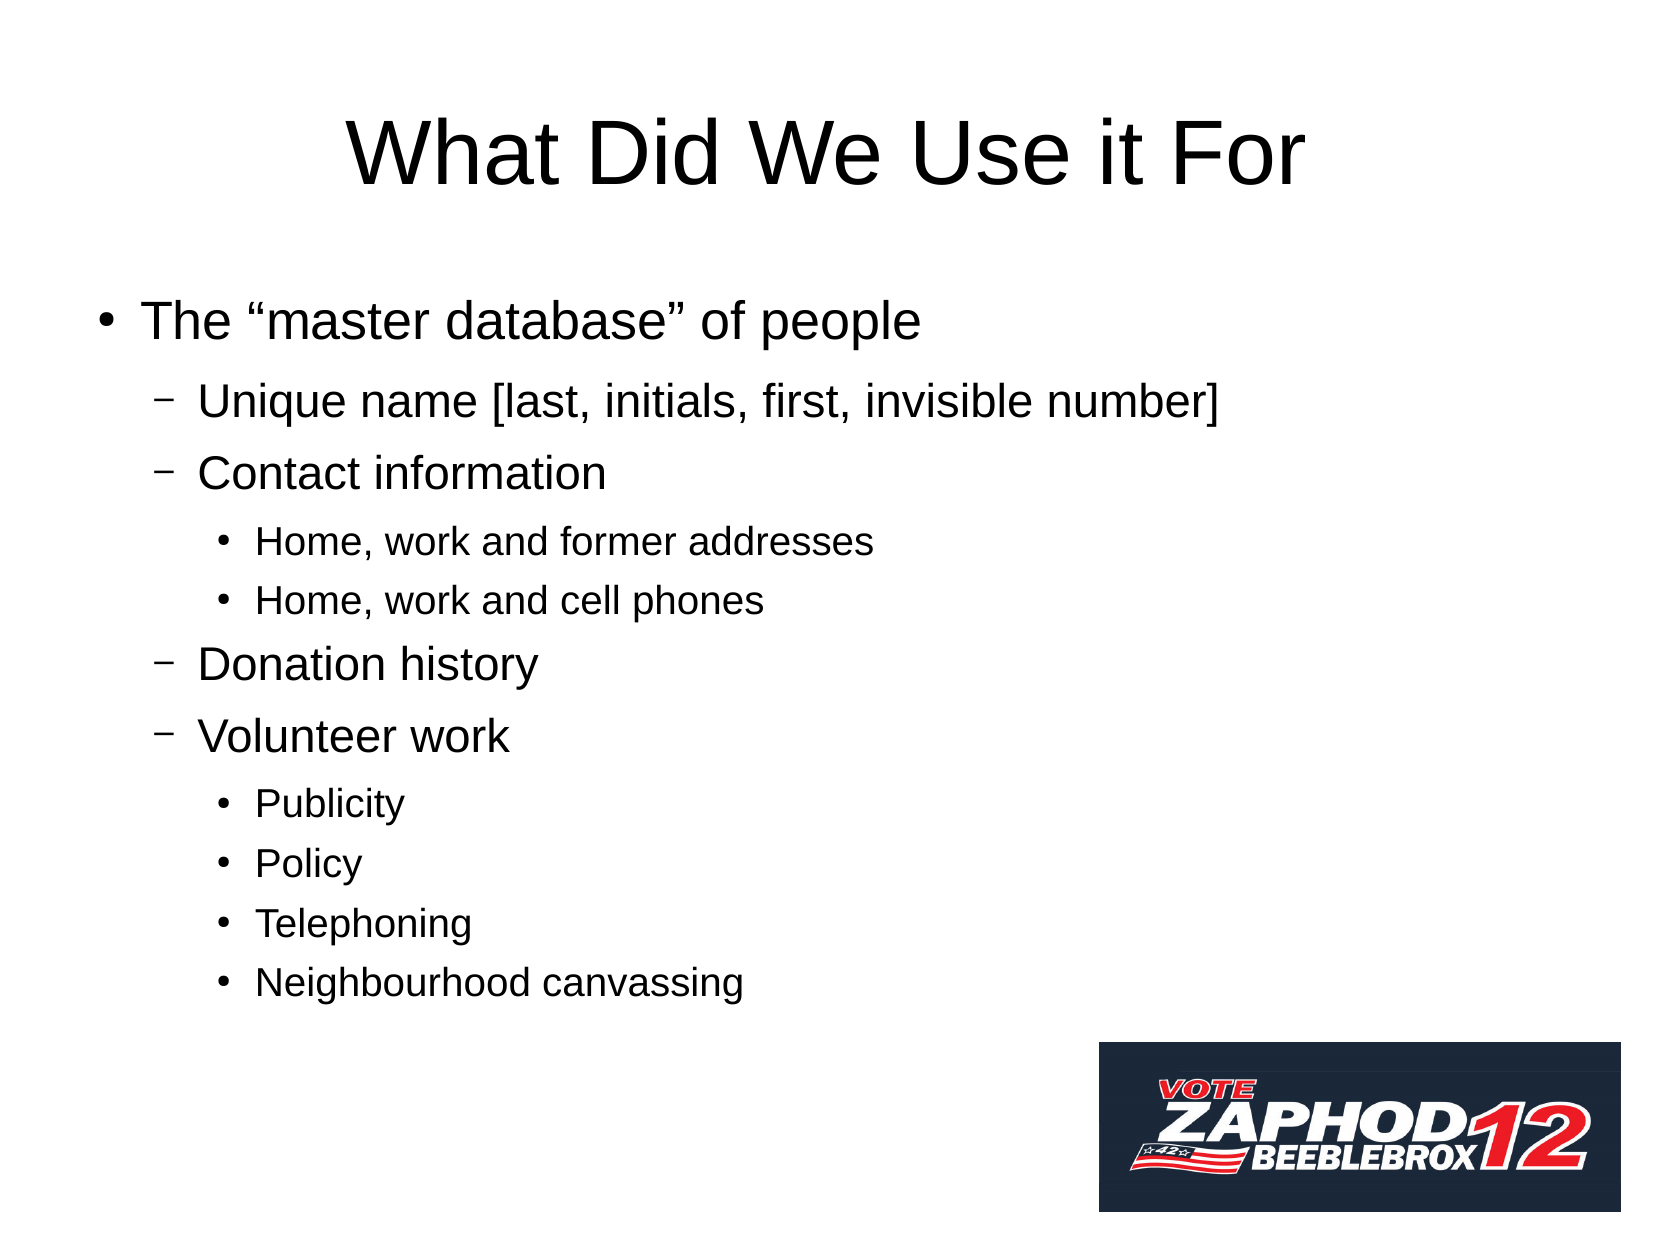

# What Did We Use it For
The “master database” of people
Unique name [last, initials, first, invisible number]
Contact information
Home, work and former addresses
Home, work and cell phones
Donation history
Volunteer work
Publicity
Policy
Telephoning
Neighbourhood canvassing